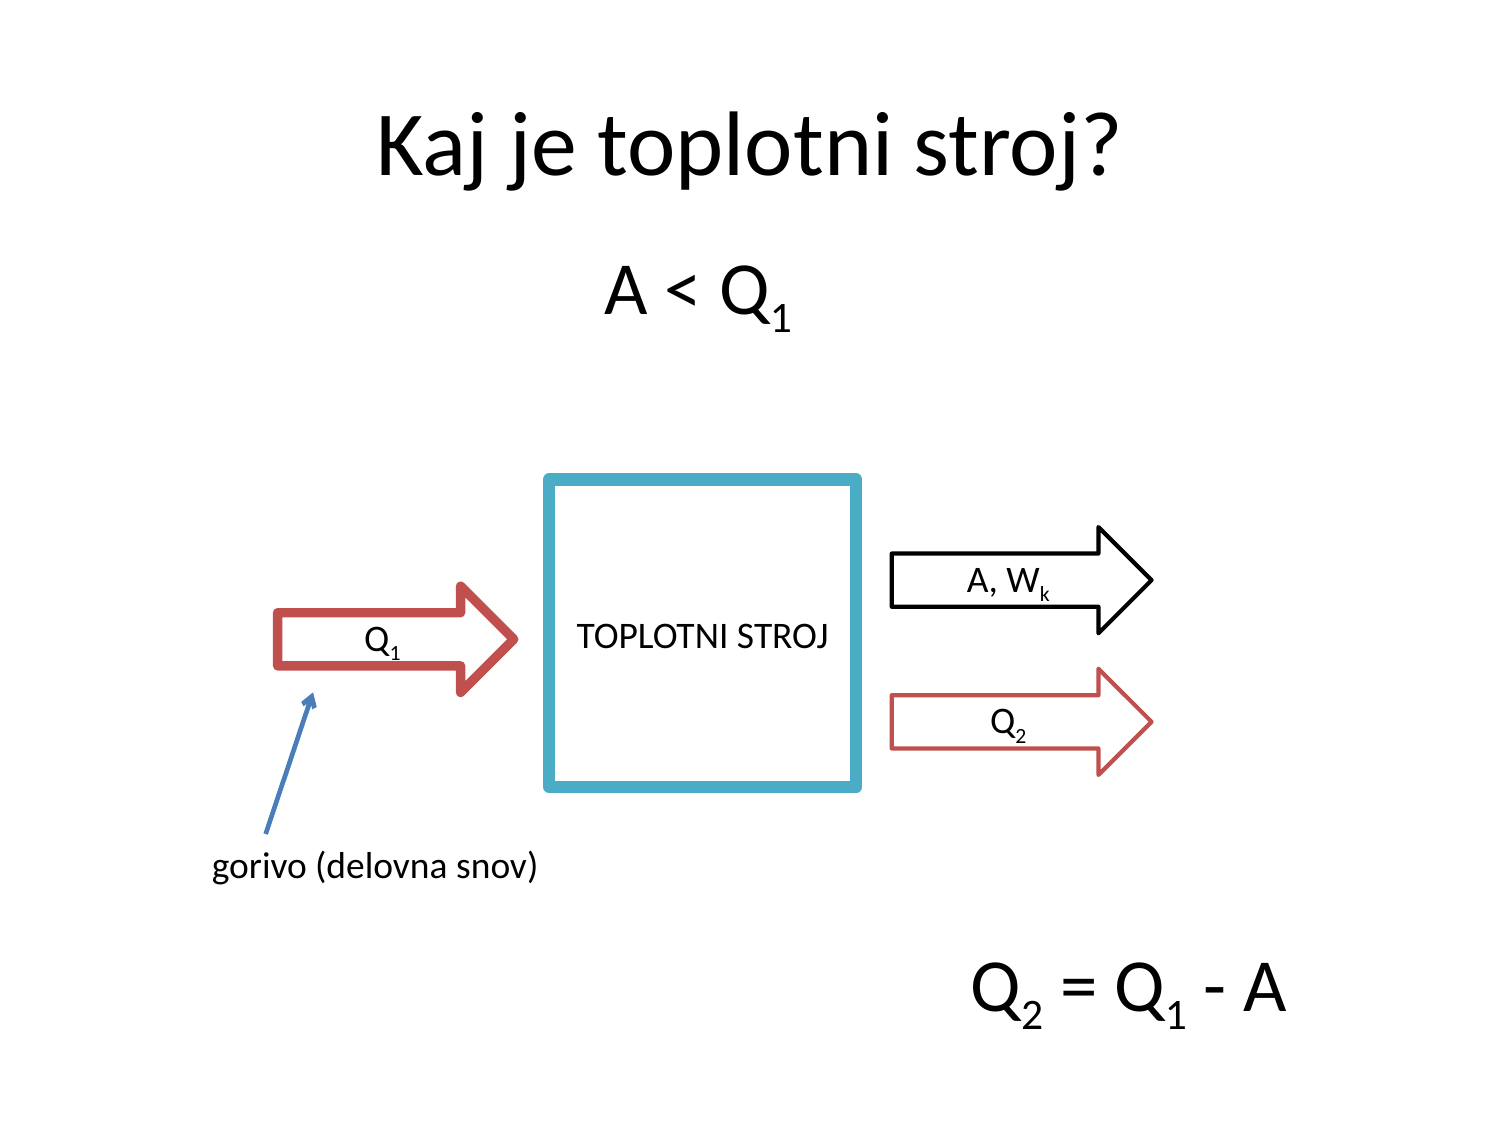

# Kaj je toplotni stroj?
 A < Q1
TOPLOTNI STROJ
A, Wk
Q1
Q2
gorivo (delovna snov)
Q2 = Q1 - A